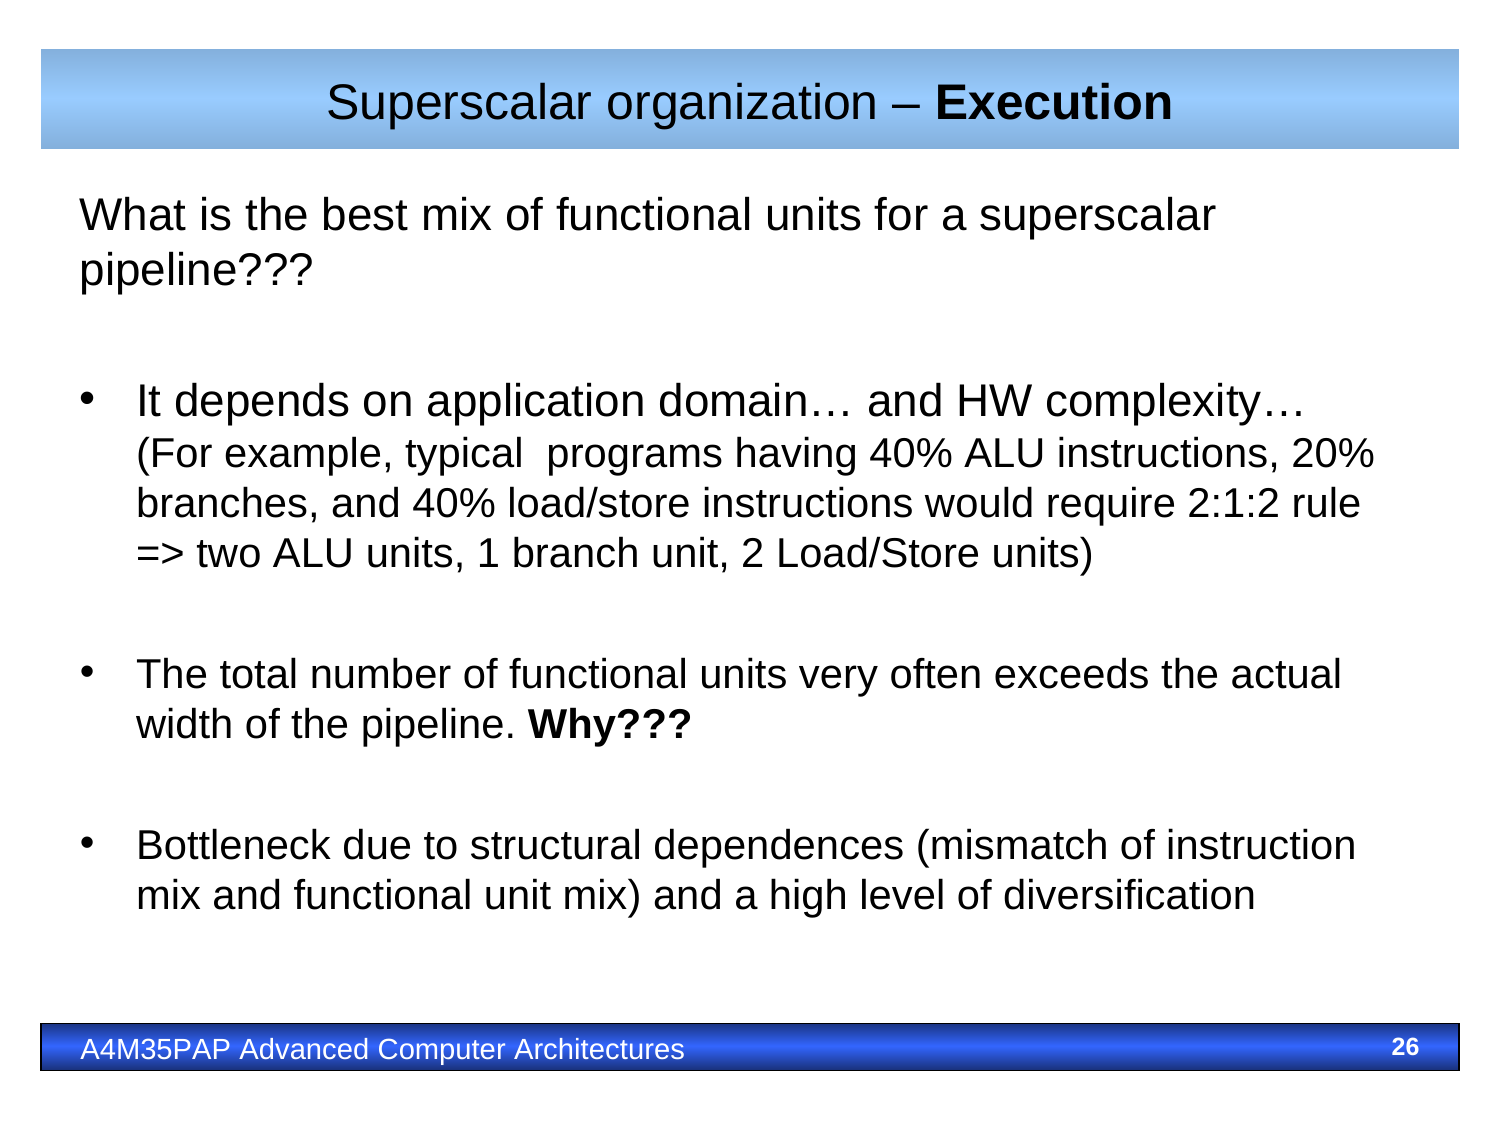

# Superscalar organization – Execution
What is the best mix of functional units for a superscalar pipeline???
It depends on application domain… and HW complexity…
(For example, typical programs having 40% ALU instructions, 20% branches, and 40% load/store instructions would require 2:1:2 rule => two ALU units, 1 branch unit, 2 Load/Store units)
The total number of functional units very often exceeds the actual width of the pipeline. Why???
Bottleneck due to structural dependences (mismatch of instruction mix and functional unit mix) and a high level of diversification
26